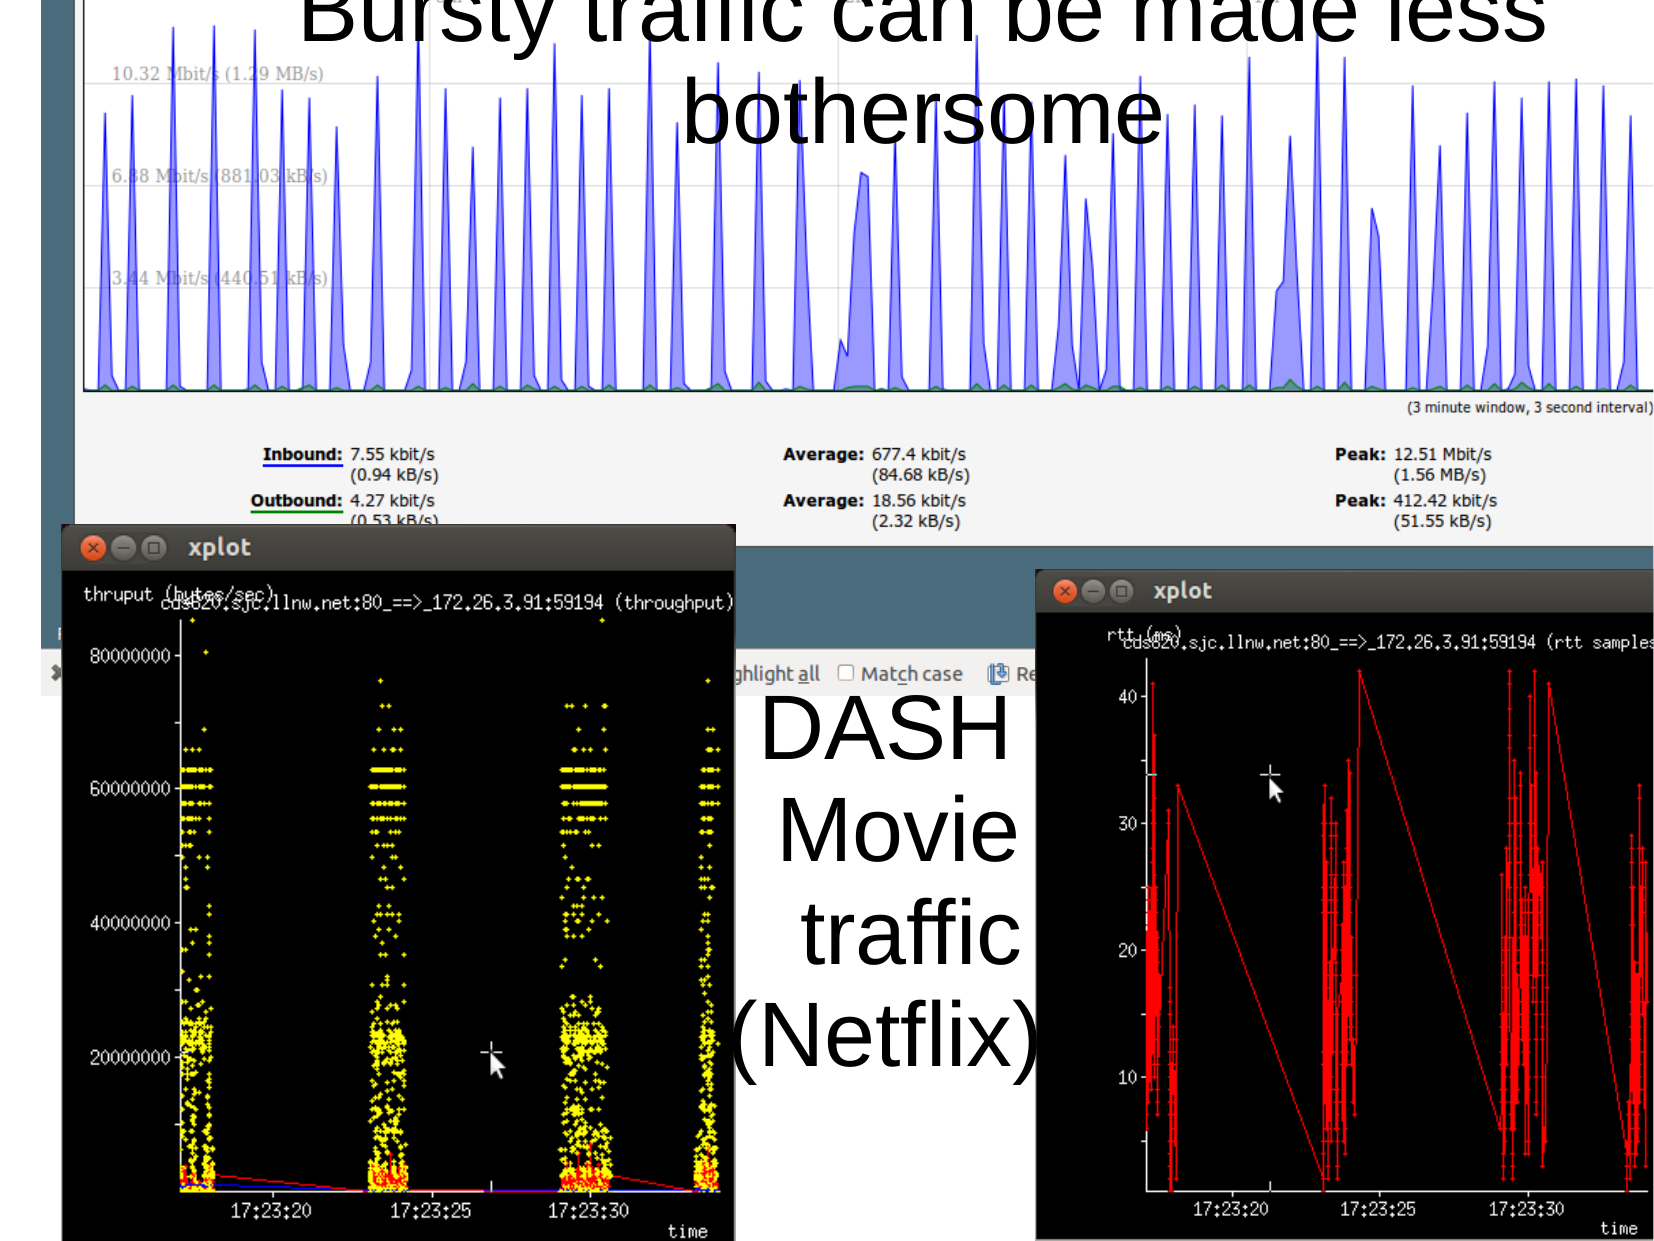

Bursty traffic can be made less bothersome
DASH
Movie
traffic
(Netflix)
#